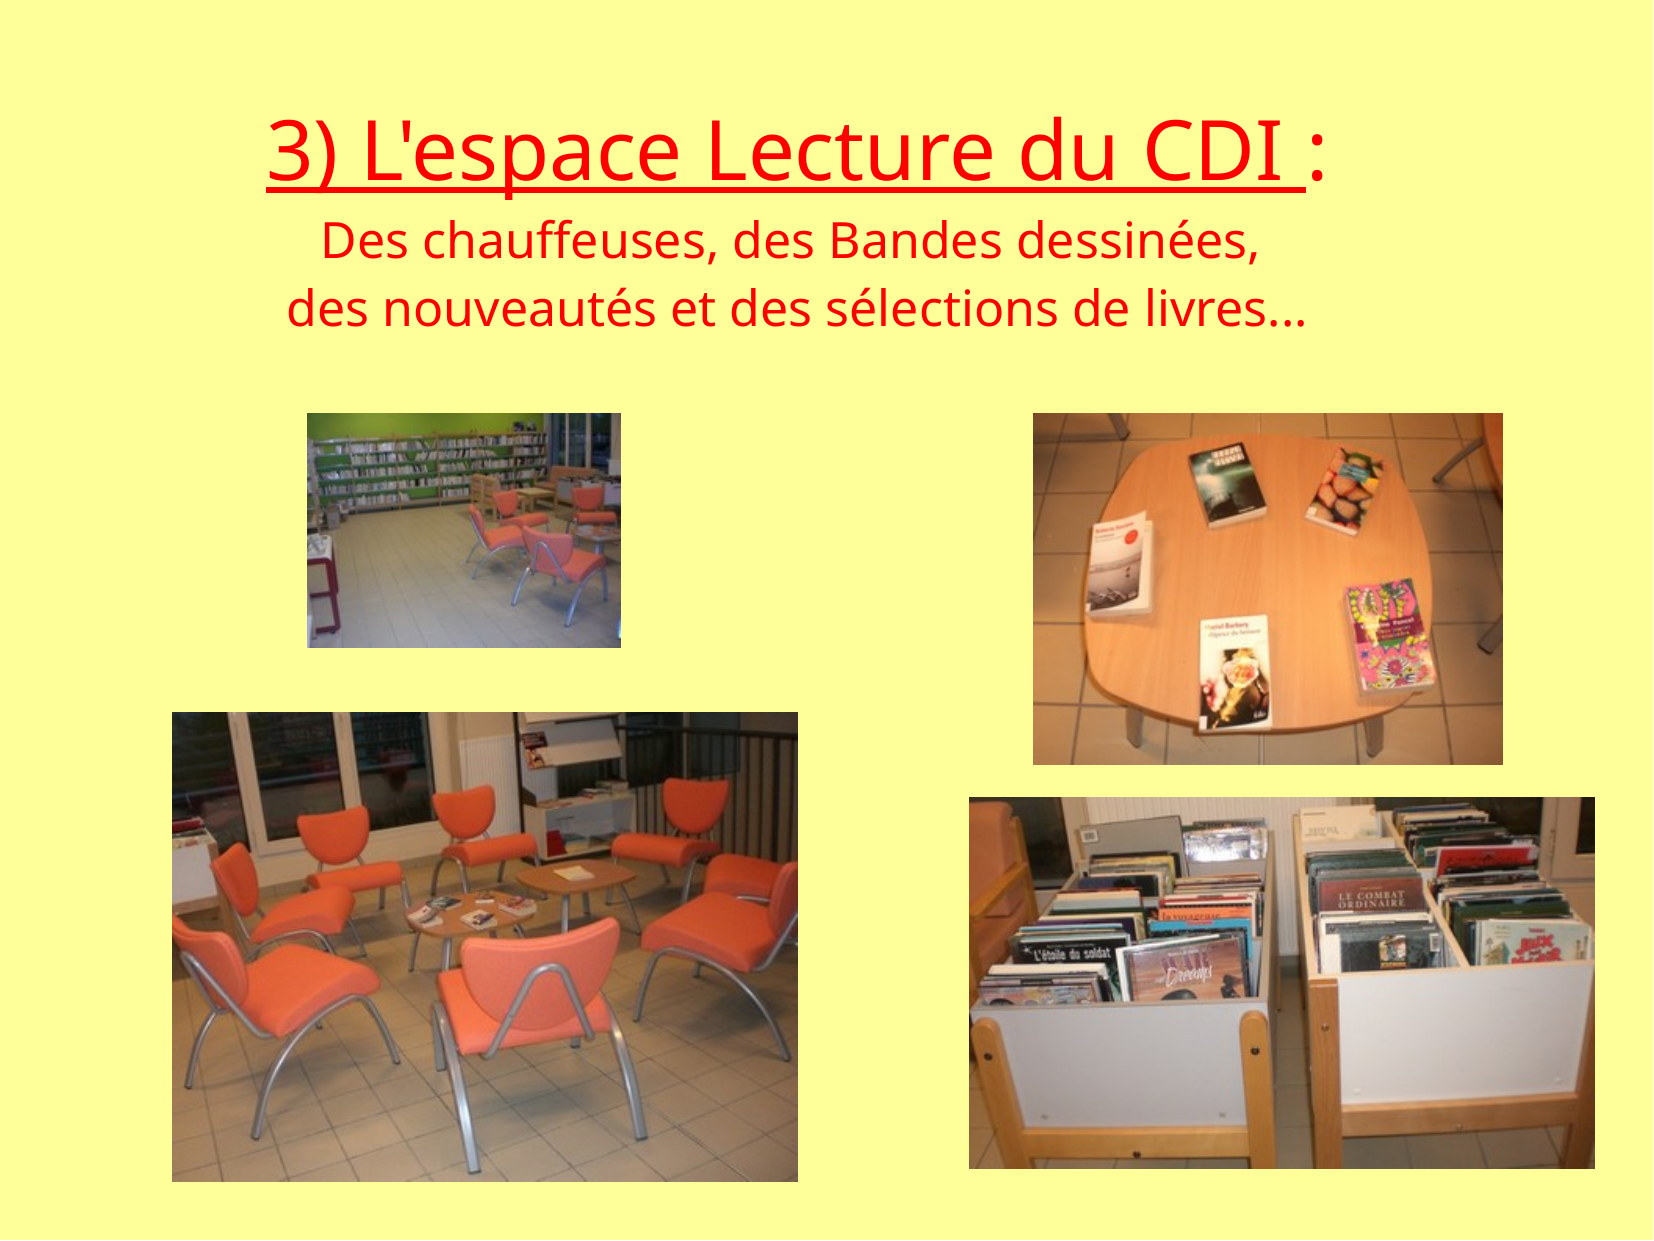

3) L'espace Lecture du CDI :
Des chauffeuses, des Bandes dessinées,
des nouveautés et des sélections de livres...